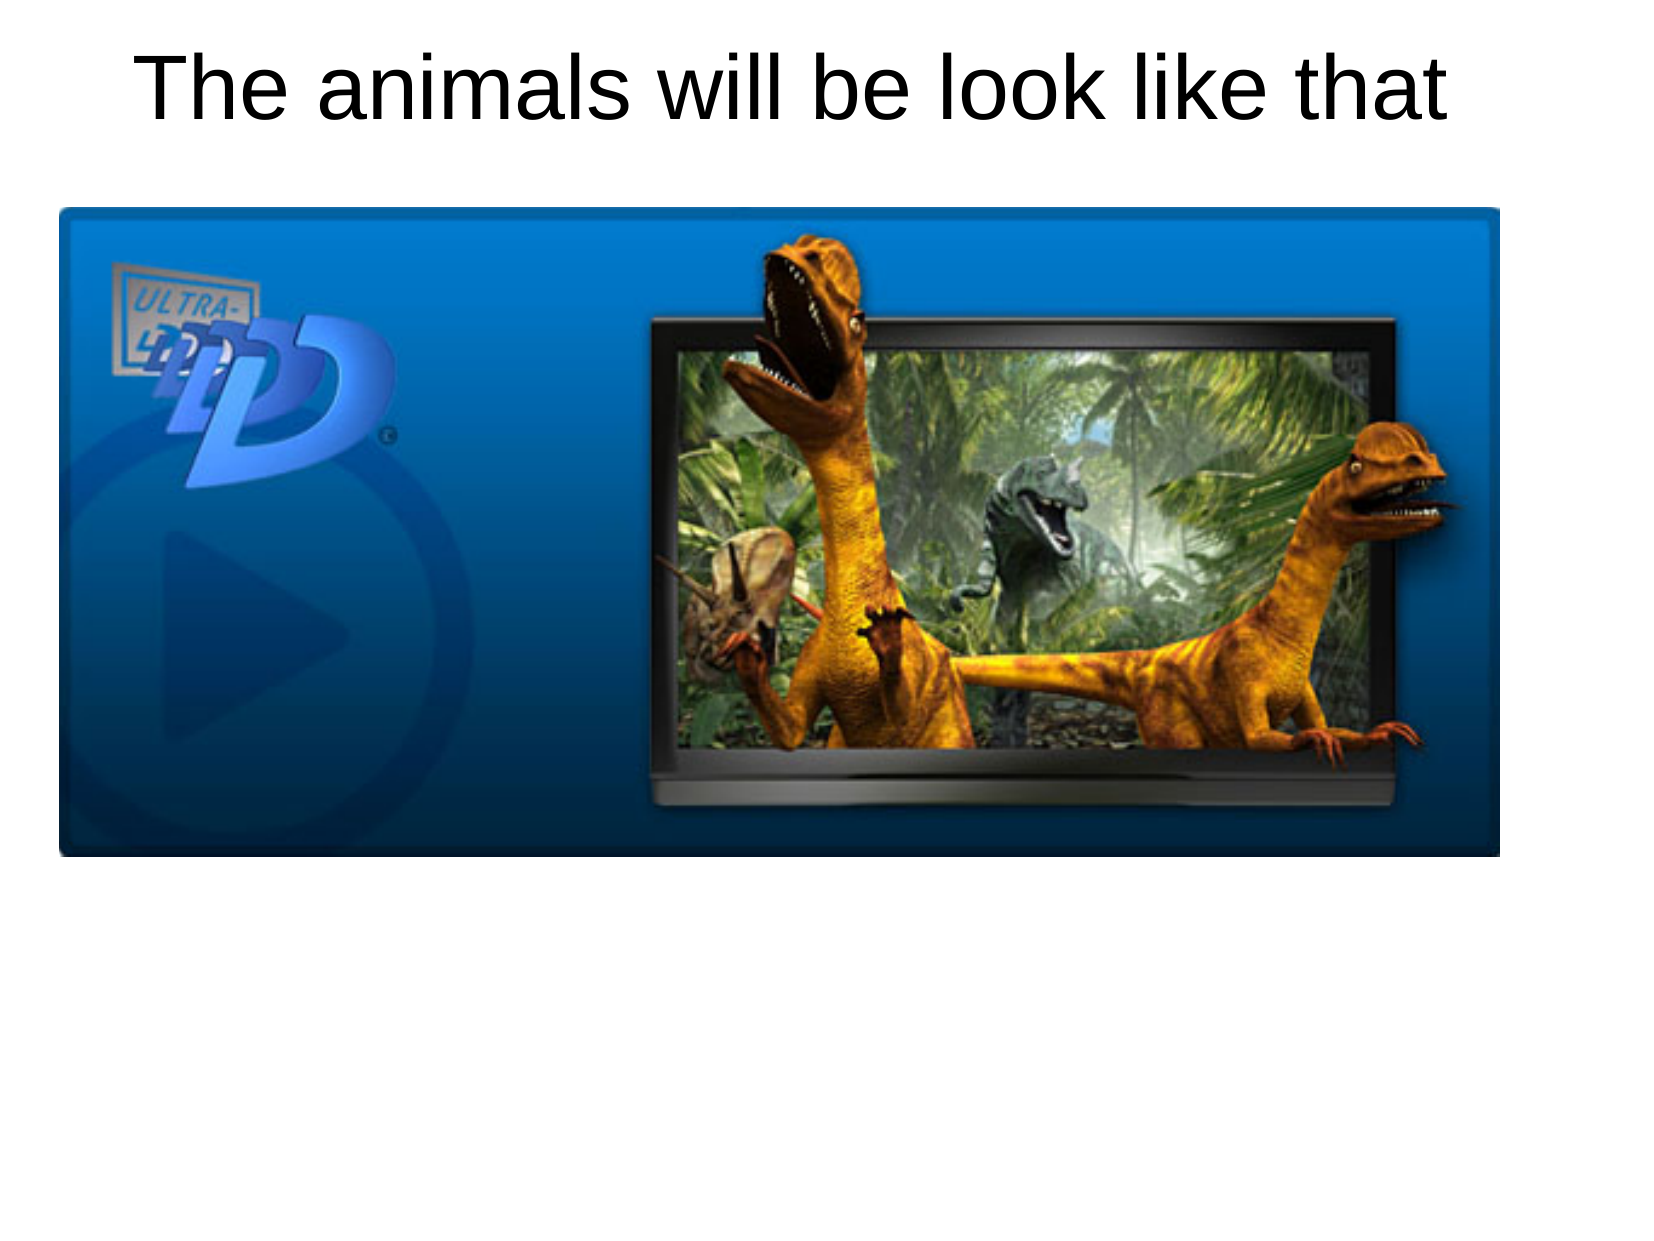

The animals will be look like that
#